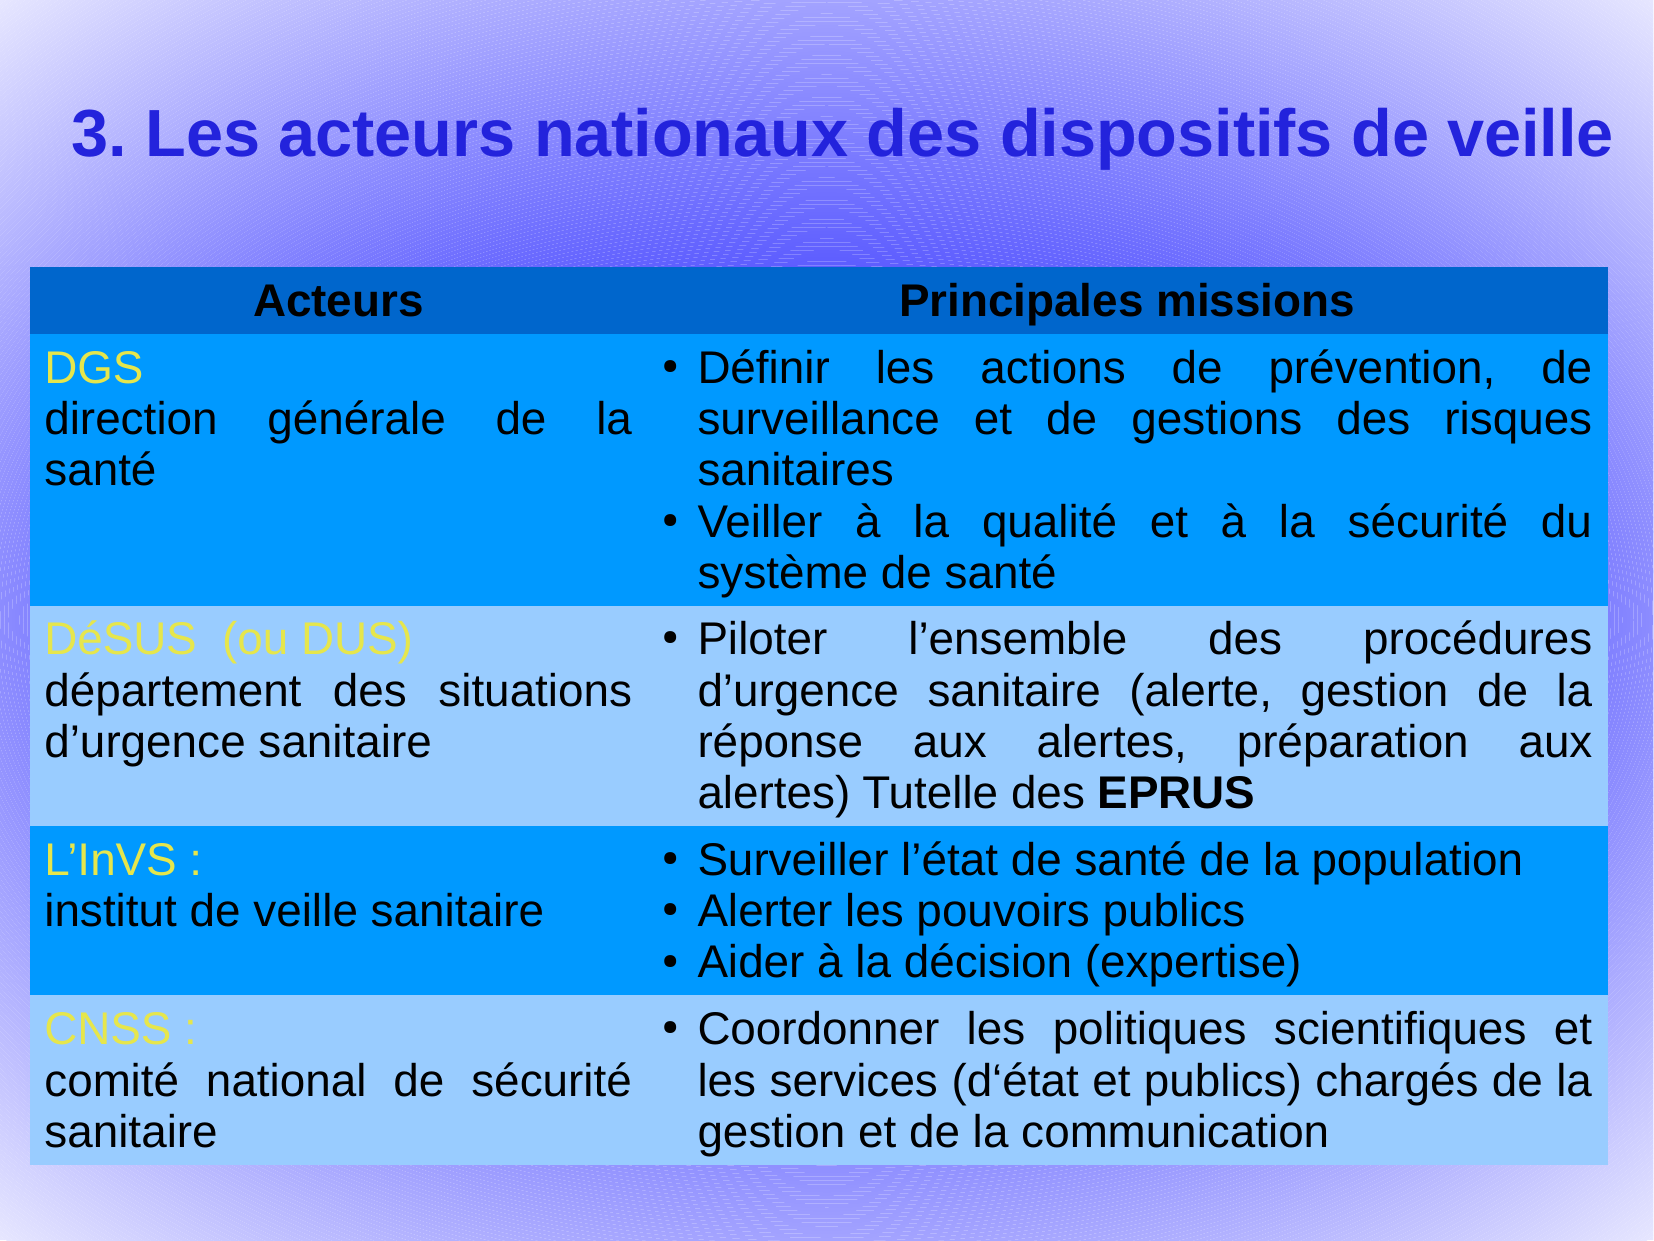

# 3. Les acteurs nationaux des dispositifs de veille
| Acteurs | Principales missions |
| --- | --- |
| DGS direction générale de la santé | Définir les actions de prévention, de surveillance et de gestions des risques sanitaires Veiller à la qualité et à la sécurité du système de santé |
| DéSUS  (ou DUS) département des situations d’urgence sanitaire | Piloter l’ensemble des procédures d’urgence sanitaire (alerte, gestion de la réponse aux alertes, préparation aux alertes) Tutelle des EPRUS |
| L’InVS : institut de veille sanitaire | Surveiller l’état de santé de la population Alerter les pouvoirs publics Aider à la décision (expertise) |
| CNSS : comité national de sécurité sanitaire | Coordonner les politiques scientifiques et les services (d‘état et publics) chargés de la gestion et de la communication |